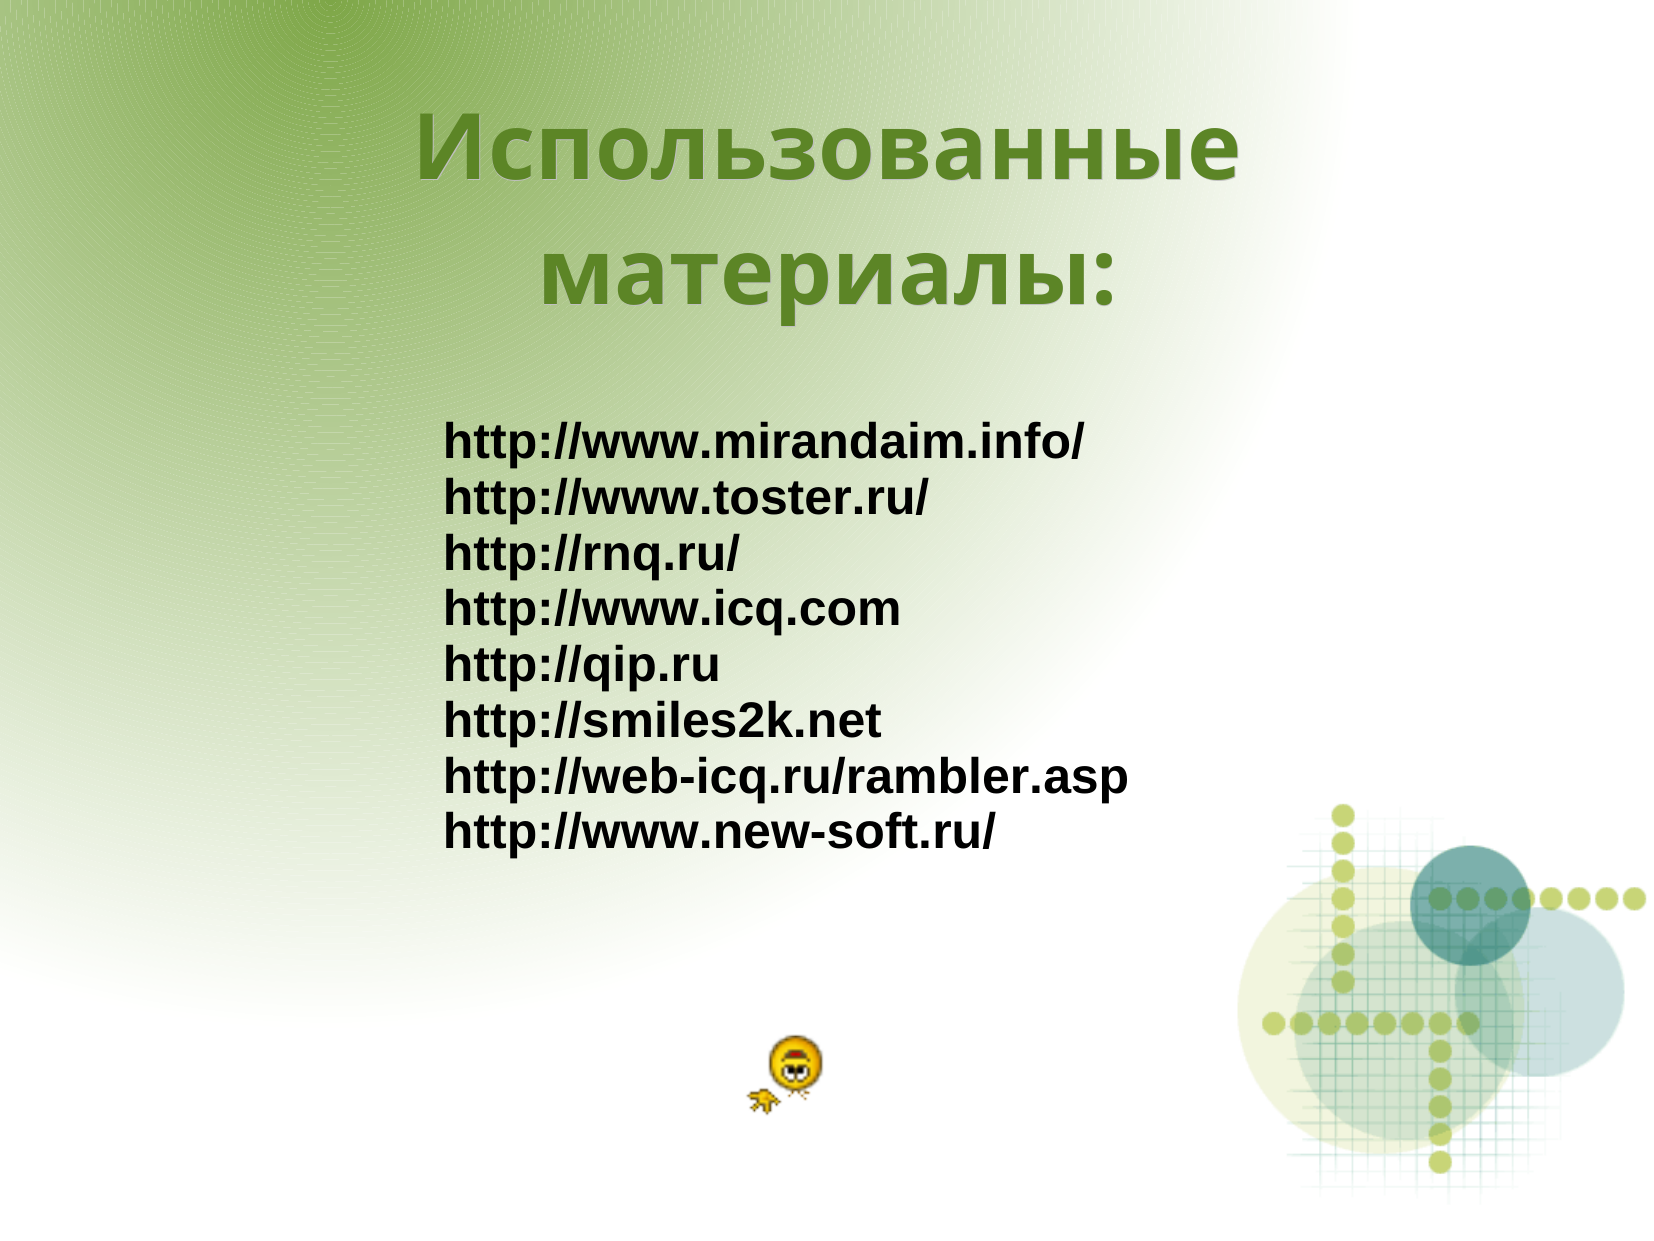

# Использованные материалы:
http://www.mirandaim.info/
http://www.toster.ru/
http://rnq.ru/
http://www.icq.com
http://qip.ru
http://smiles2k.net
http://web-icq.ru/rambler.asp
http://www.new-soft.ru/